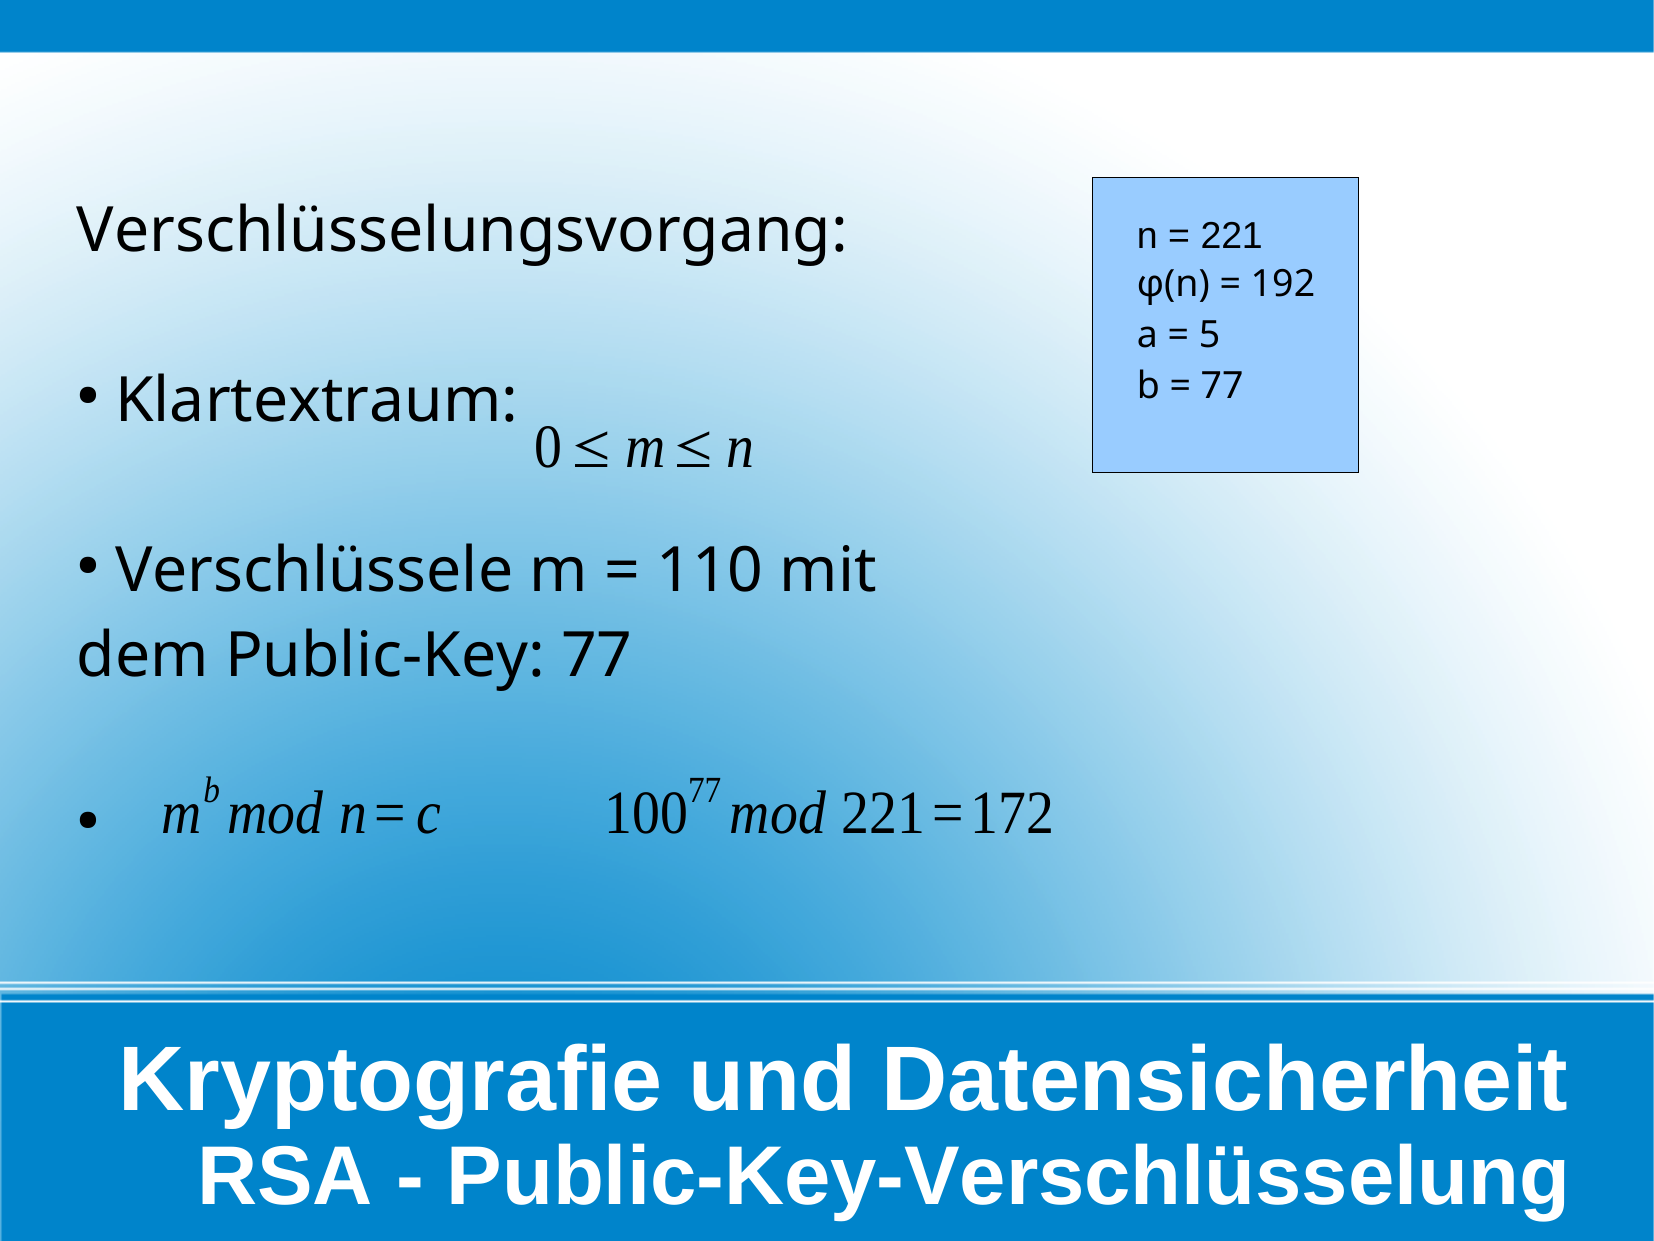

Verschlüsselungsvorgang:
 Klartextraum:
 Verschlüssele m = 110 mit dem Public-Key: 77
n = 221
φ(n) = 192
a = 5
b = 77
# Kryptografie und Datensicherheit RSA - Public-Key-Verschlüsselung